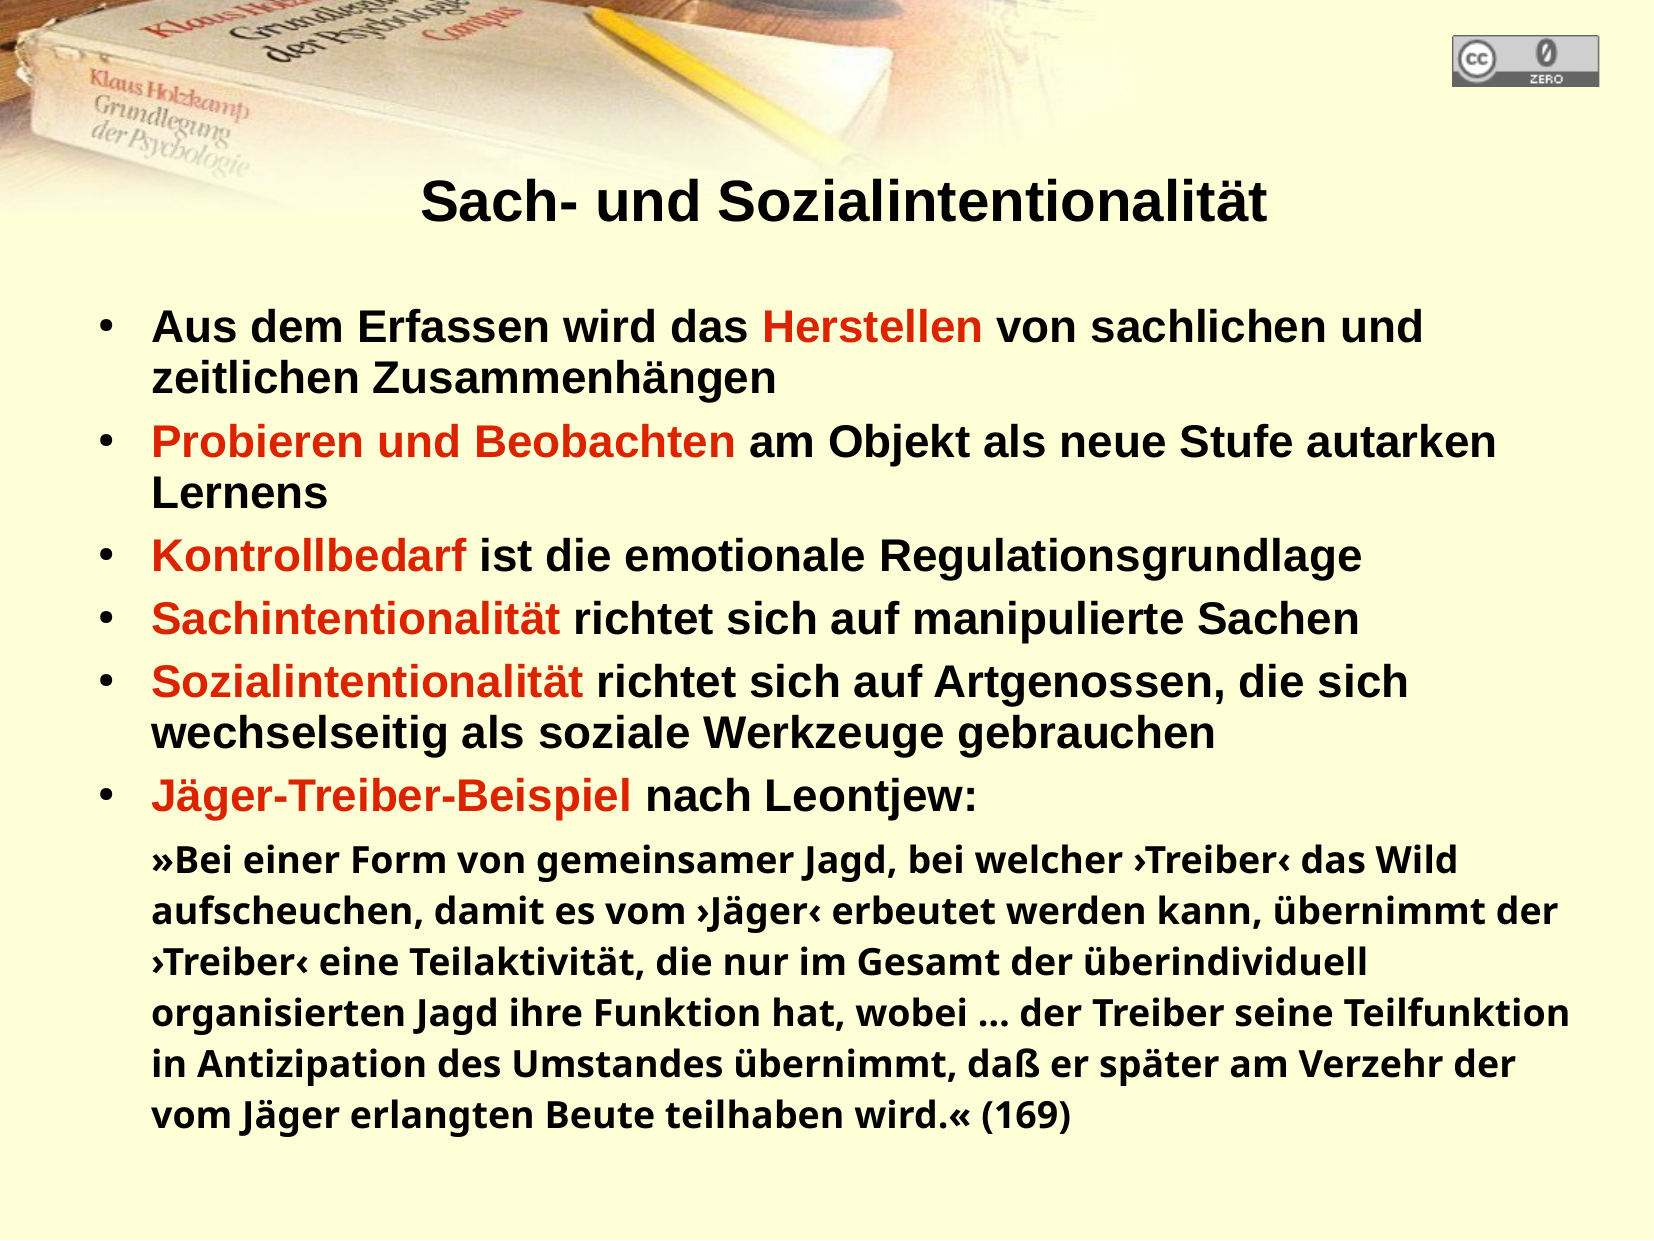

# Sach- und Sozialintentionalität
Aus dem Erfassen wird das Herstellen von sachlichen und zeitlichen Zusammenhängen
Probieren und Beobachten am Objekt als neue Stufe autarken Lernens
Kontrollbedarf ist die emotionale Regulationsgrundlage
Sachintentionalität richtet sich auf manipulierte Sachen
Sozialintentionalität richtet sich auf Artgenossen, die sich wechselseitig als soziale Werkzeuge gebrauchen
Jäger-Treiber-Beispiel nach Leontjew:
»Bei einer Form von gemeinsamer Jagd, bei welcher ›Treiber‹ das Wild aufscheuchen, damit es vom ›Jäger‹ erbeutet werden kann, übernimmt der ›Treiber‹ eine Teilaktivität, die nur im Gesamt der überindividuell organisierten Jagd ihre Funktion hat, wobei … der Treiber seine Teilfunktion in Antizipation des Umstandes übernimmt, daß er später am Verzehr der vom Jäger erlangten Beute teilhaben wird.« (169)